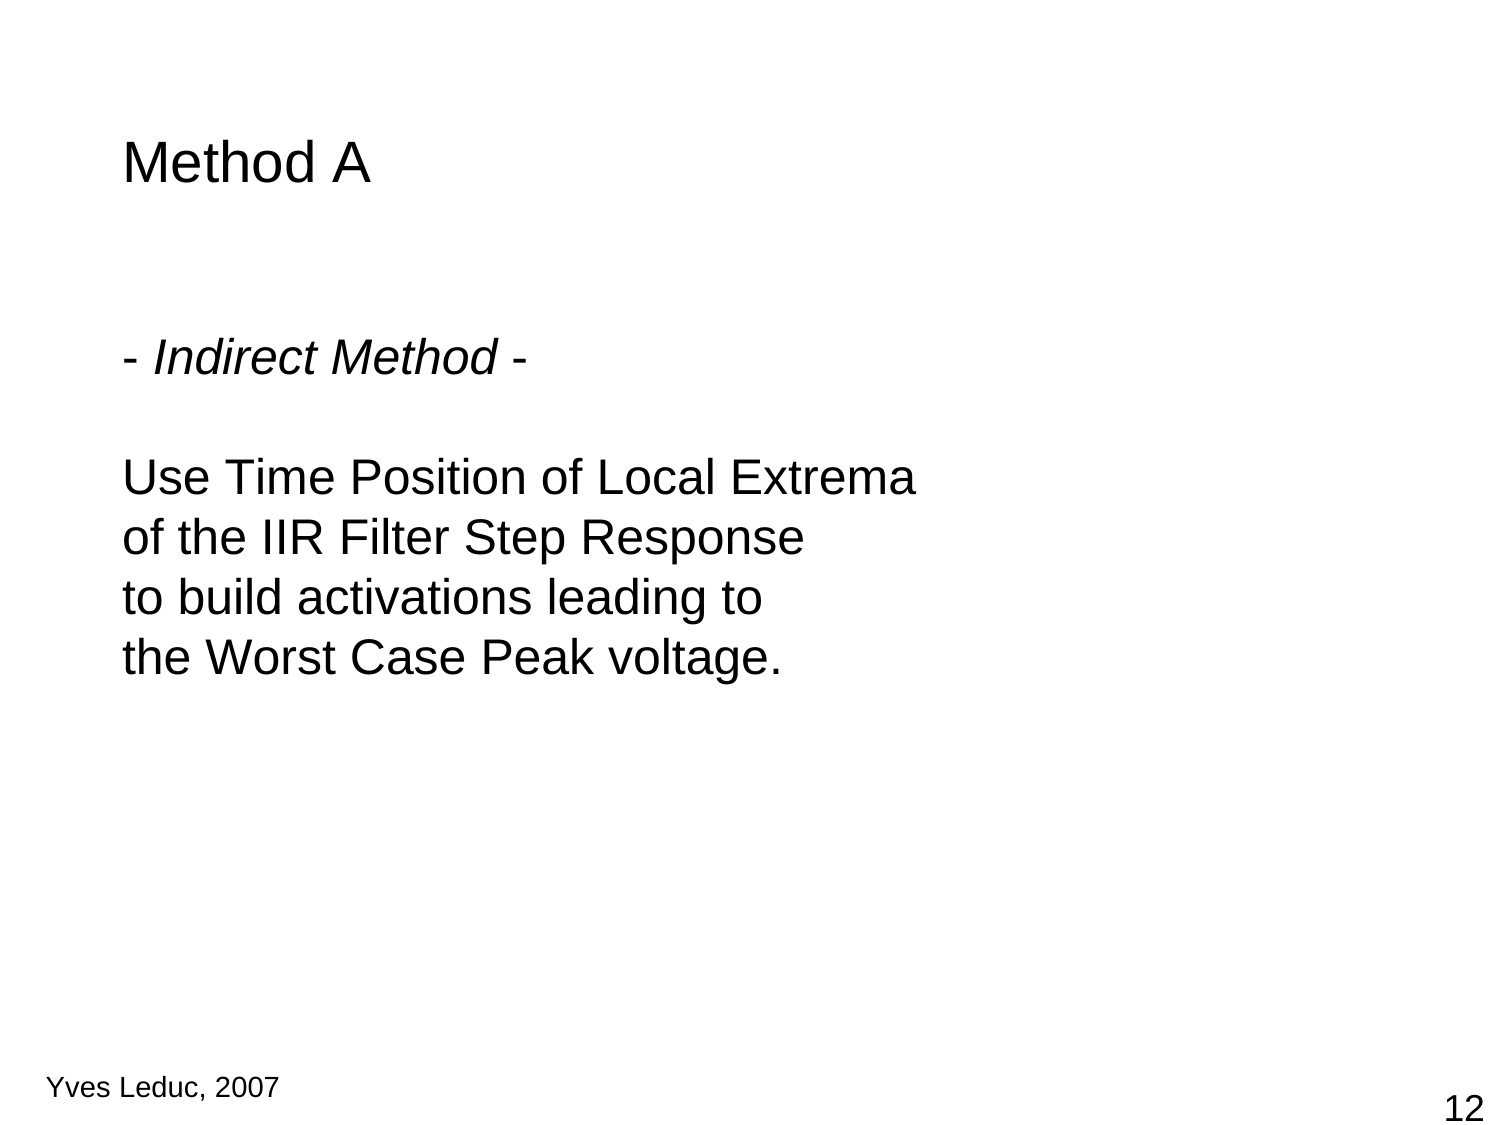

Method A
- Indirect Method -
Use Time Position of Local Extrema
of the IIR Filter Step Response
to build activations leading to
the Worst Case Peak voltage.
12